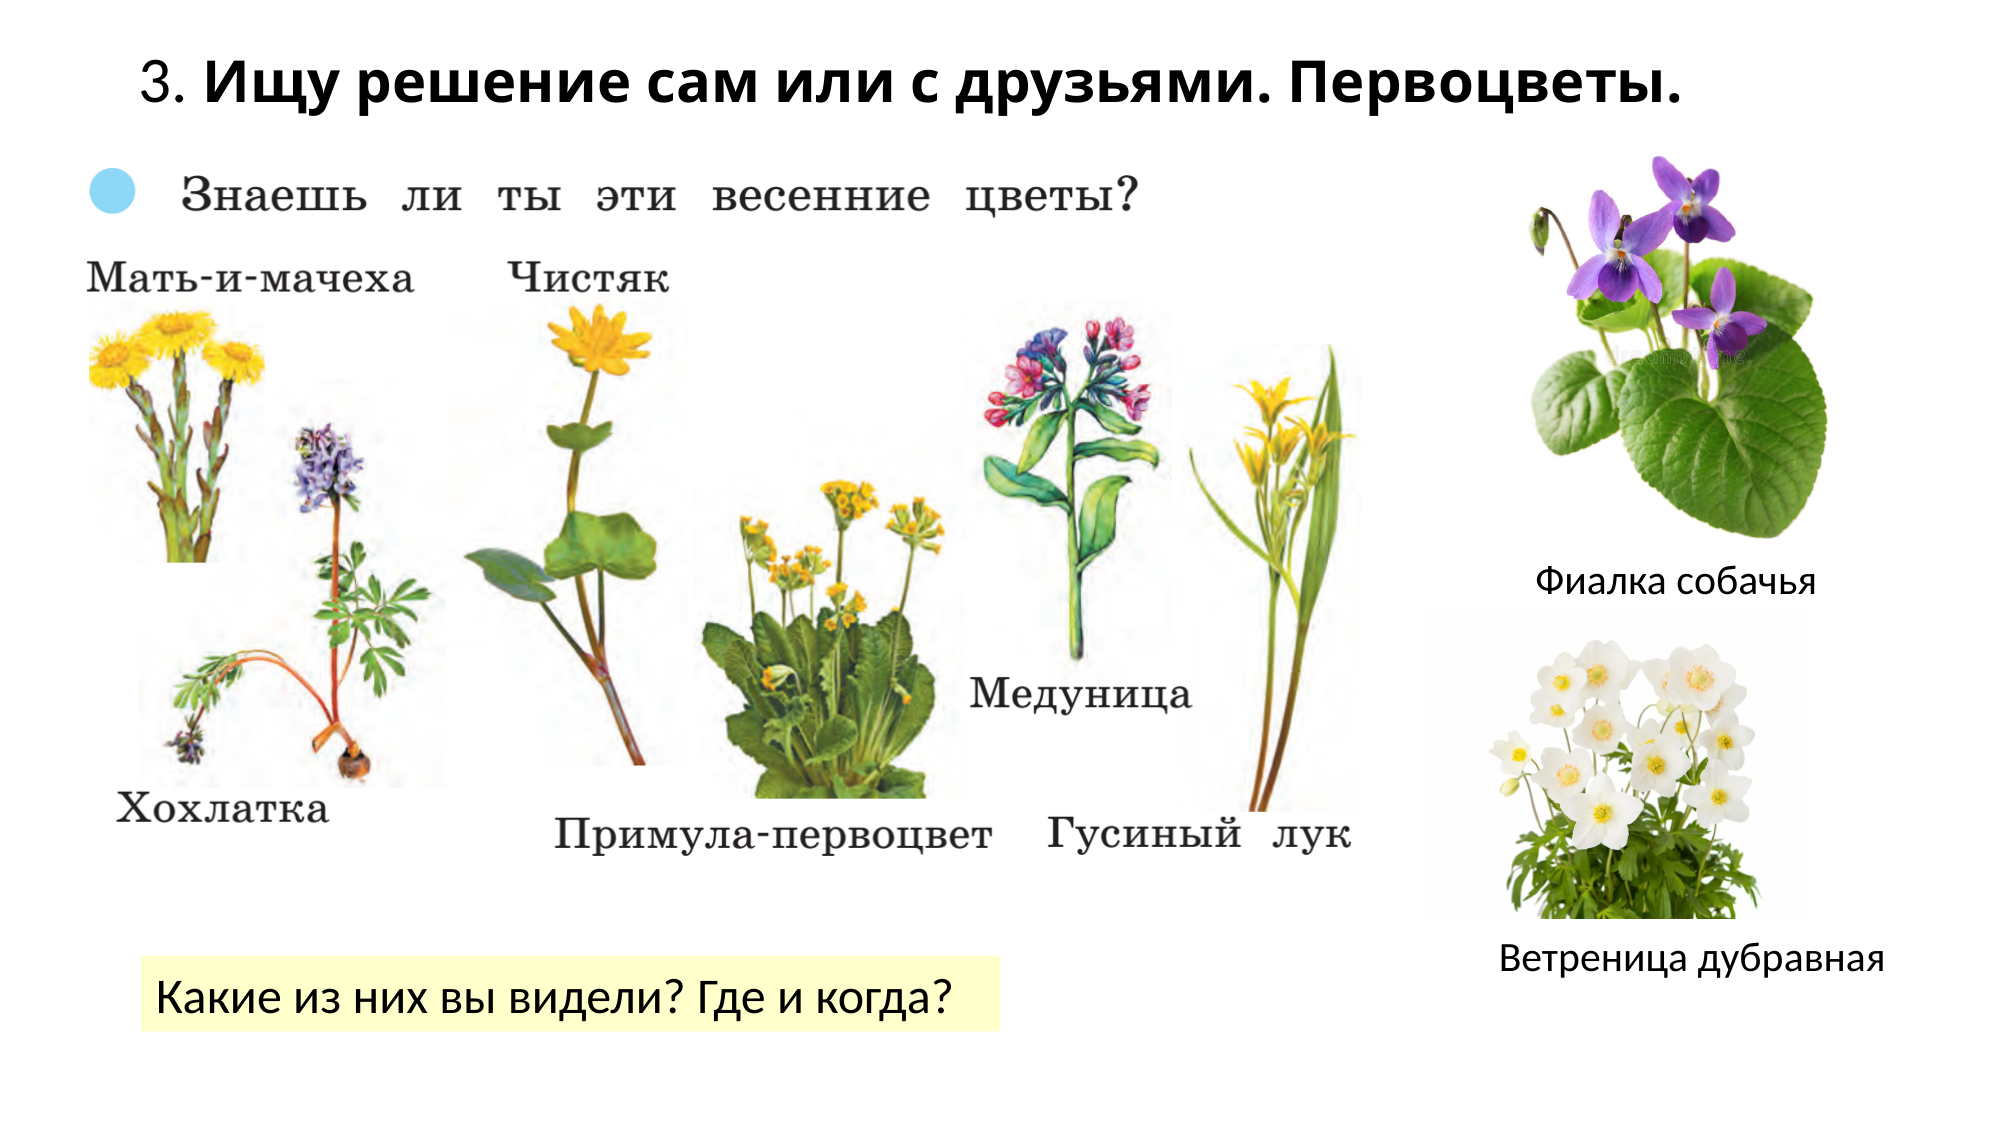

# 3. Ищу решение сам или с друзьями. Первоцветы.
Фиалка собачья
Ветреница дубравная
Какие из них вы видели? Где и когда?